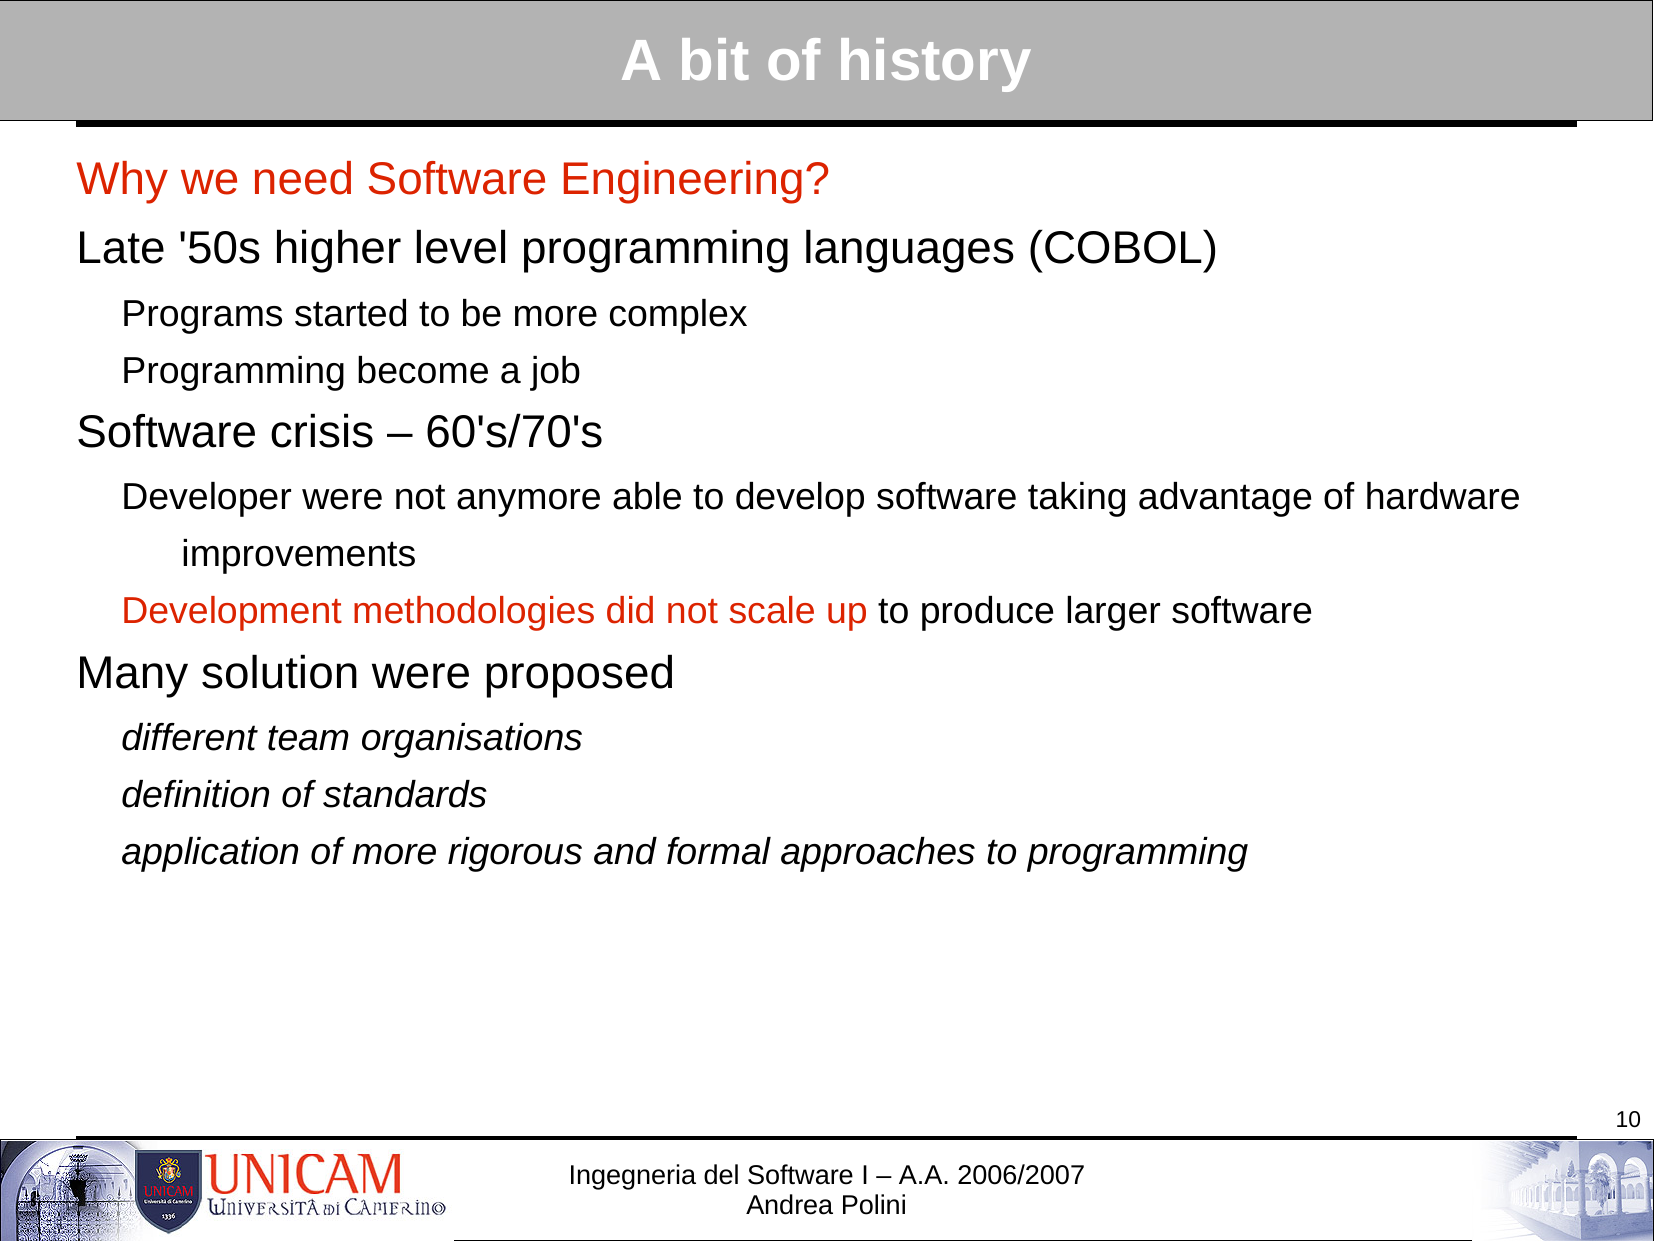

# A bit of history
Why we need Software Engineering?
Late '50s higher level programming languages (COBOL)
Programs started to be more complex
Programming become a job
Software crisis – 60's/70's
Developer were not anymore able to develop software taking advantage of hardware improvements
Development methodologies did not scale up to produce larger software
Many solution were proposed
different team organisations
definition of standards
application of more rigorous and formal approaches to programming
10